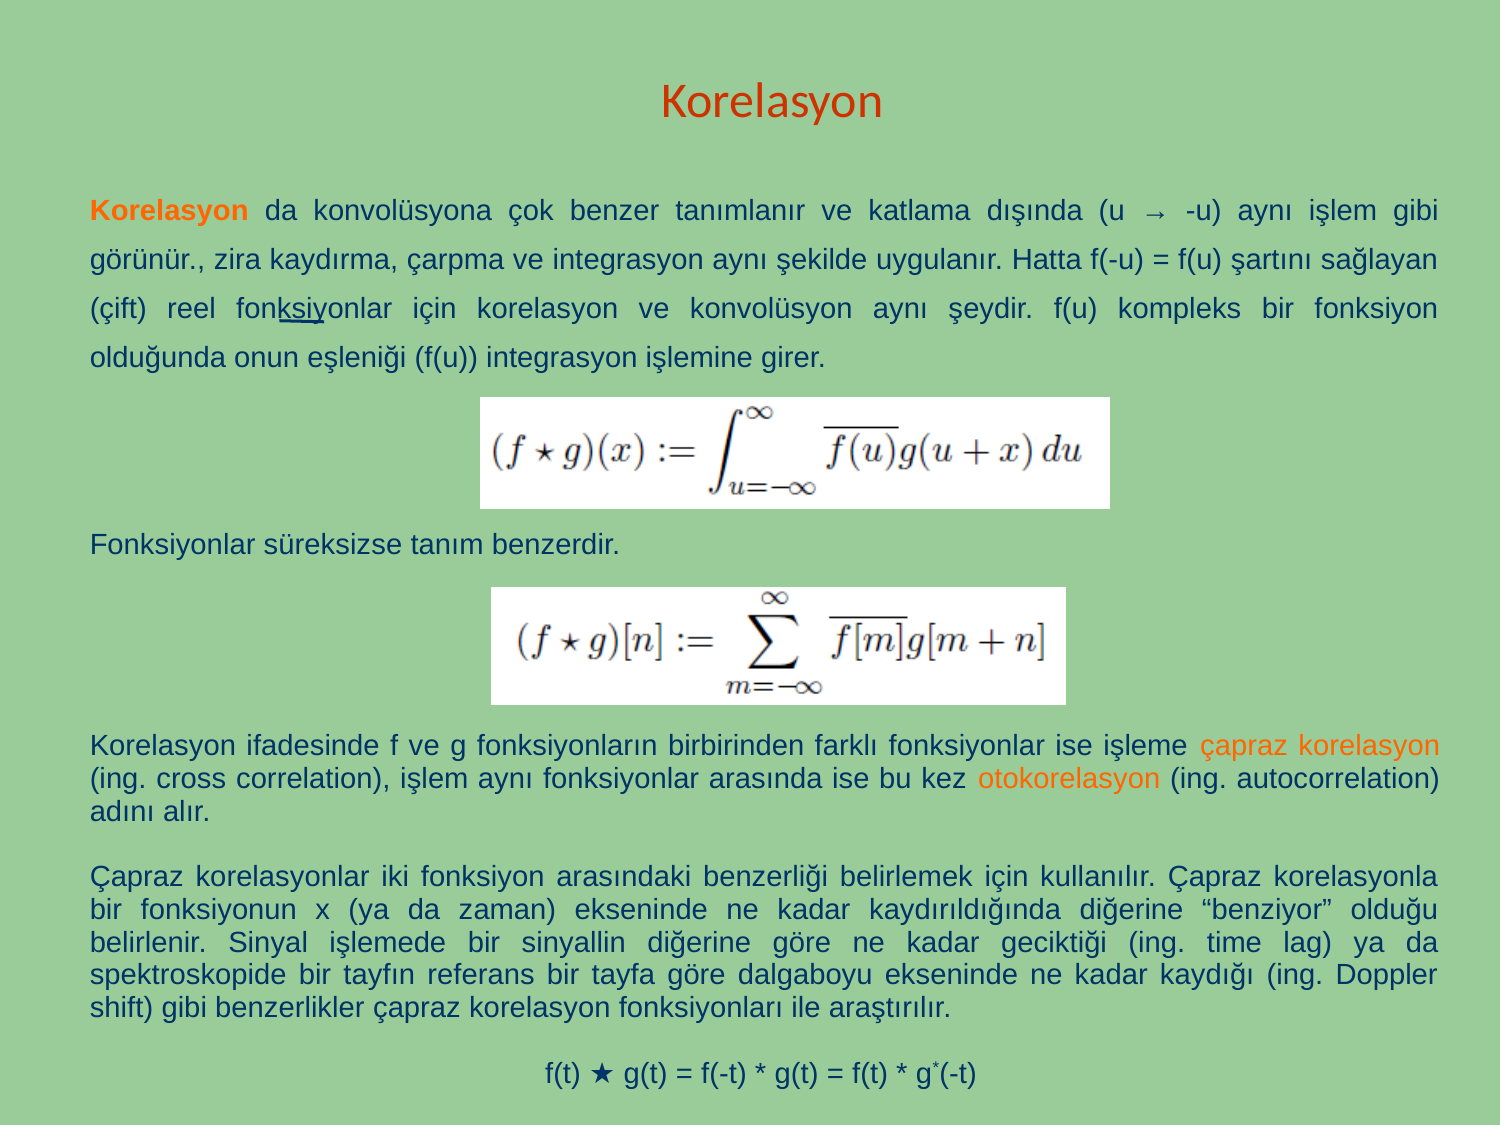

# Korelasyon
Korelasyon da konvolüsyona çok benzer tanımlanır ve katlama dışında (u → -u) aynı işlem gibi görünür., zira kaydırma, çarpma ve integrasyon aynı şekilde uygulanır. Hatta f(-u) = f(u) şartını sağlayan (çift) reel fonksiyonlar için korelasyon ve konvolüsyon aynı şeydir. f(u) kompleks bir fonksiyon olduğunda onun eşleniği (f(u)) integrasyon işlemine girer.
Fonksiyonlar süreksizse tanım benzerdir.
Korelasyon ifadesinde f ve g fonksiyonların birbirinden farklı fonksiyonlar ise işleme çapraz korelasyon (ing. cross correlation), işlem aynı fonksiyonlar arasında ise bu kez otokorelasyon (ing. autocorrelation) adını alır.
Çapraz korelasyonlar iki fonksiyon arasındaki benzerliği belirlemek için kullanılır. Çapraz korelasyonla bir fonksiyonun x (ya da zaman) ekseninde ne kadar kaydırıldığında diğerine “benziyor” olduğu belirlenir. Sinyal işlemede bir sinyallin diğerine göre ne kadar geciktiği (ing. time lag) ya da spektroskopide bir tayfın referans bir tayfa göre dalgaboyu ekseninde ne kadar kaydığı (ing. Doppler shift) gibi benzerlikler çapraz korelasyon fonksiyonları ile araştırılır.
f(t) ★ g(t) = f(-t) * g(t) = f(t) * g*(-t)